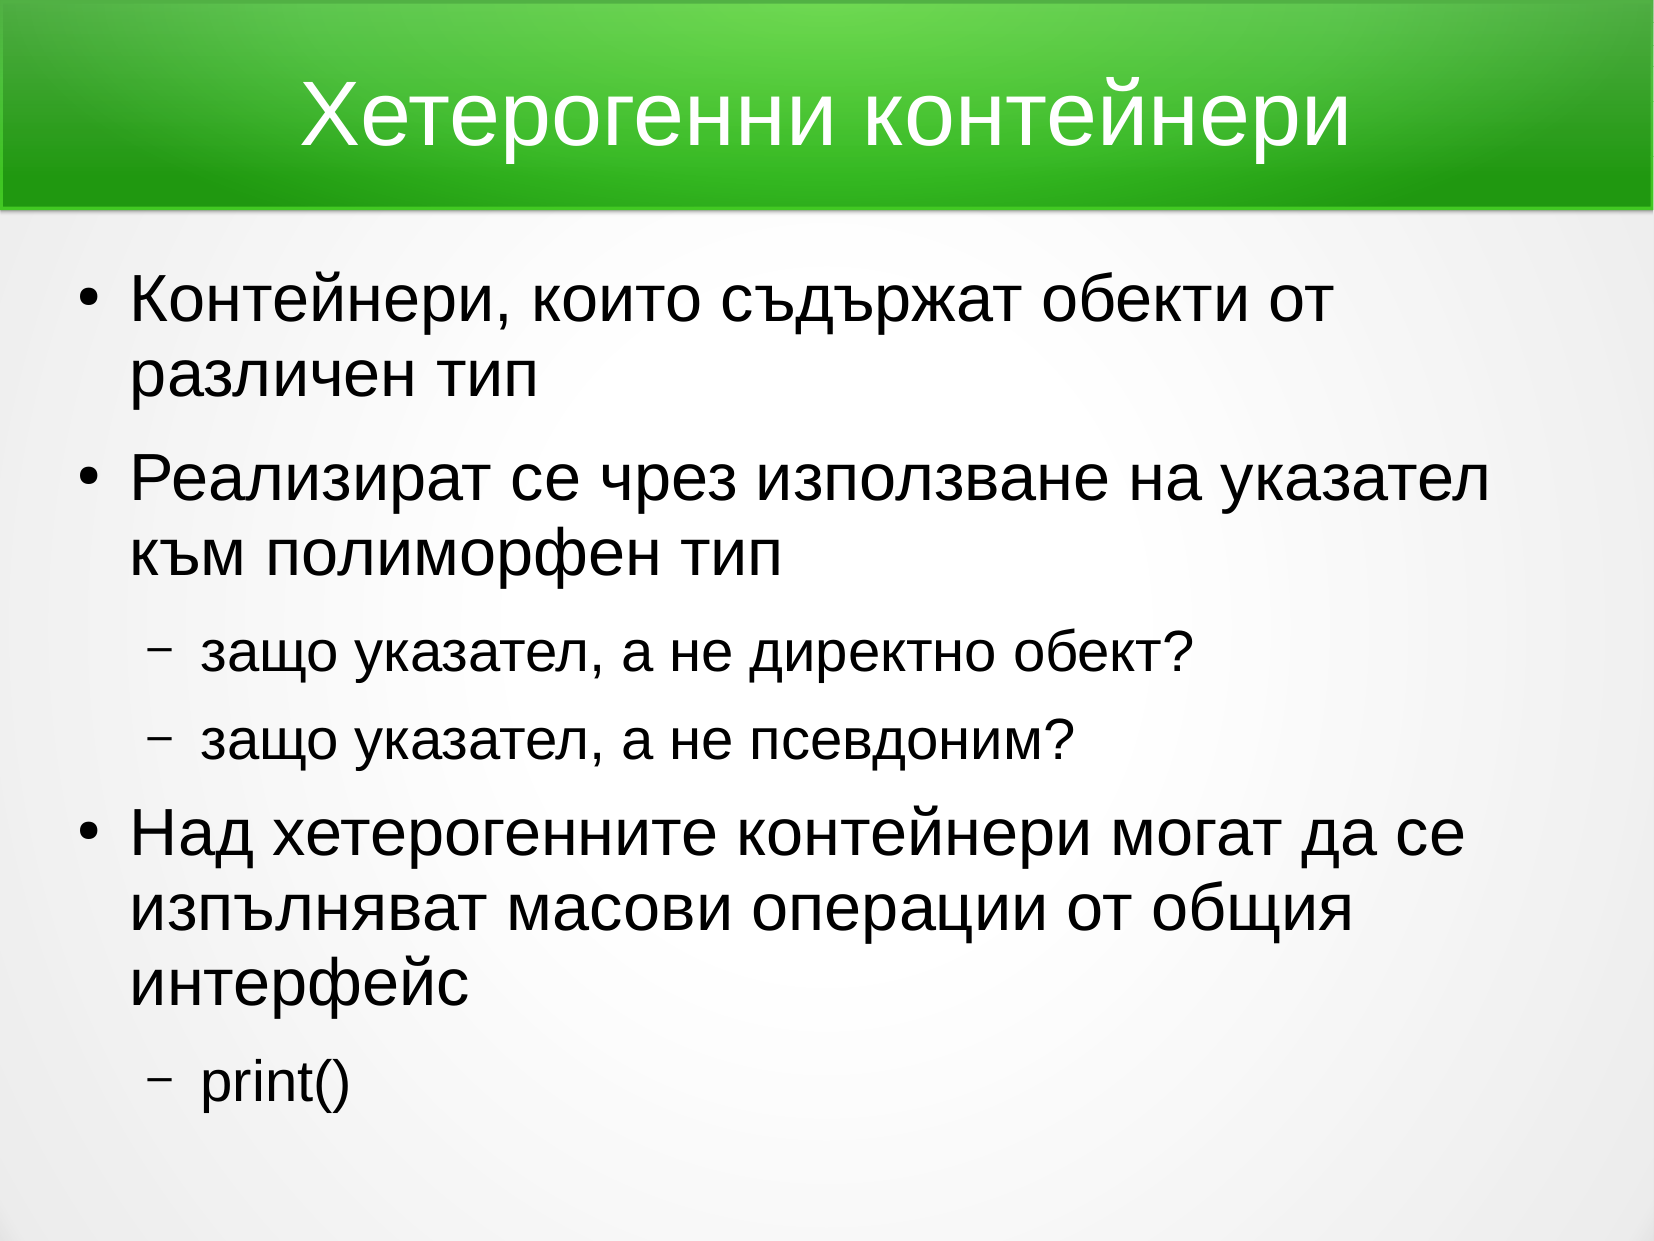

# Хетерогенни контейнери
Контейнери, които съдържат обекти от различен тип
Реализират се чрез използване на указател към полиморфен тип
защо указател, а не директно обект?
защо указател, а не псевдоним?
Над хетерогенните контейнери могат да се изпълняват масови операции от общия интерфейс
print()